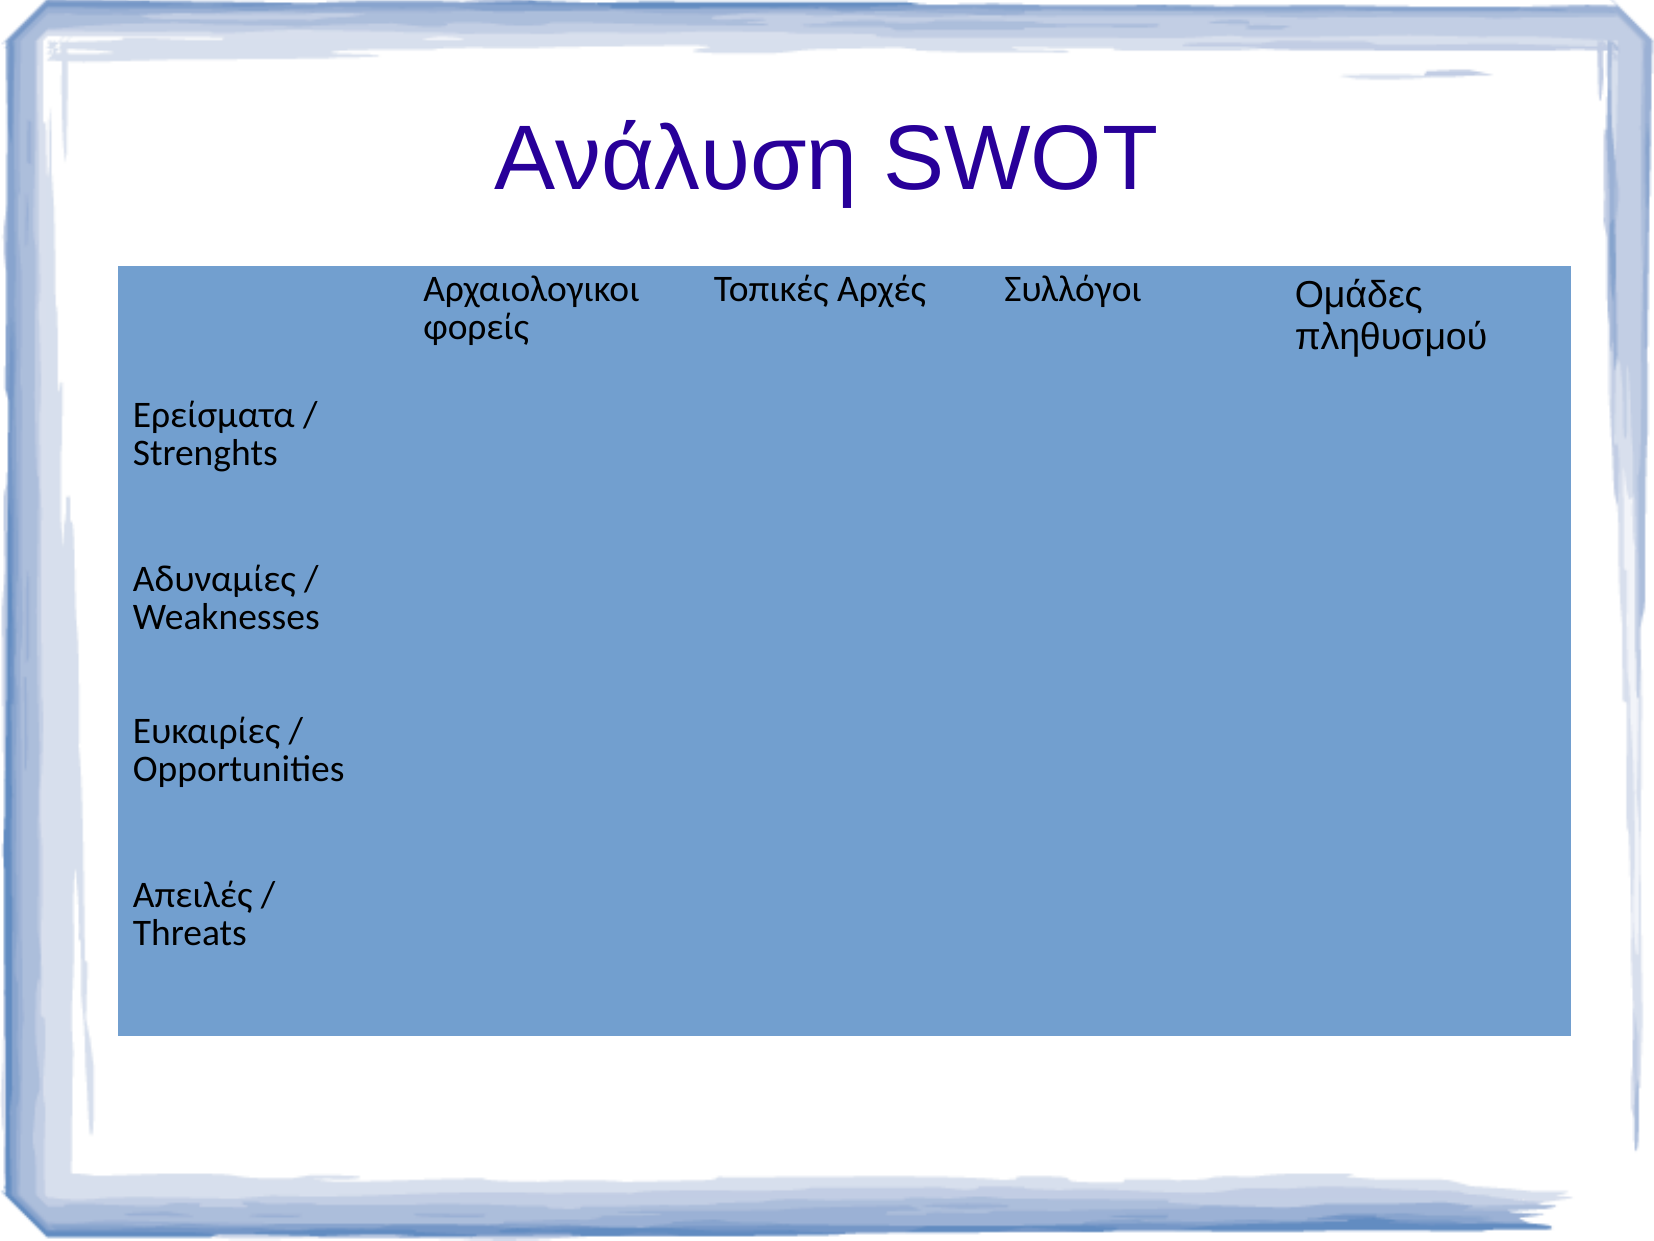

# Ανάλυση SWOT
| | Αρχαιολογικοι φορείς | Τοπικές Αρχές | Συλλόγοι | Ομάδες πληθυσμού |
| --- | --- | --- | --- | --- |
| Ερείσματα / Strenghts | | | | |
| Αδυναμίες / Weaknesses | | | | |
| Ευκαιρίες / Opportunities | | | | |
| Απειλές / Threats | | | | |